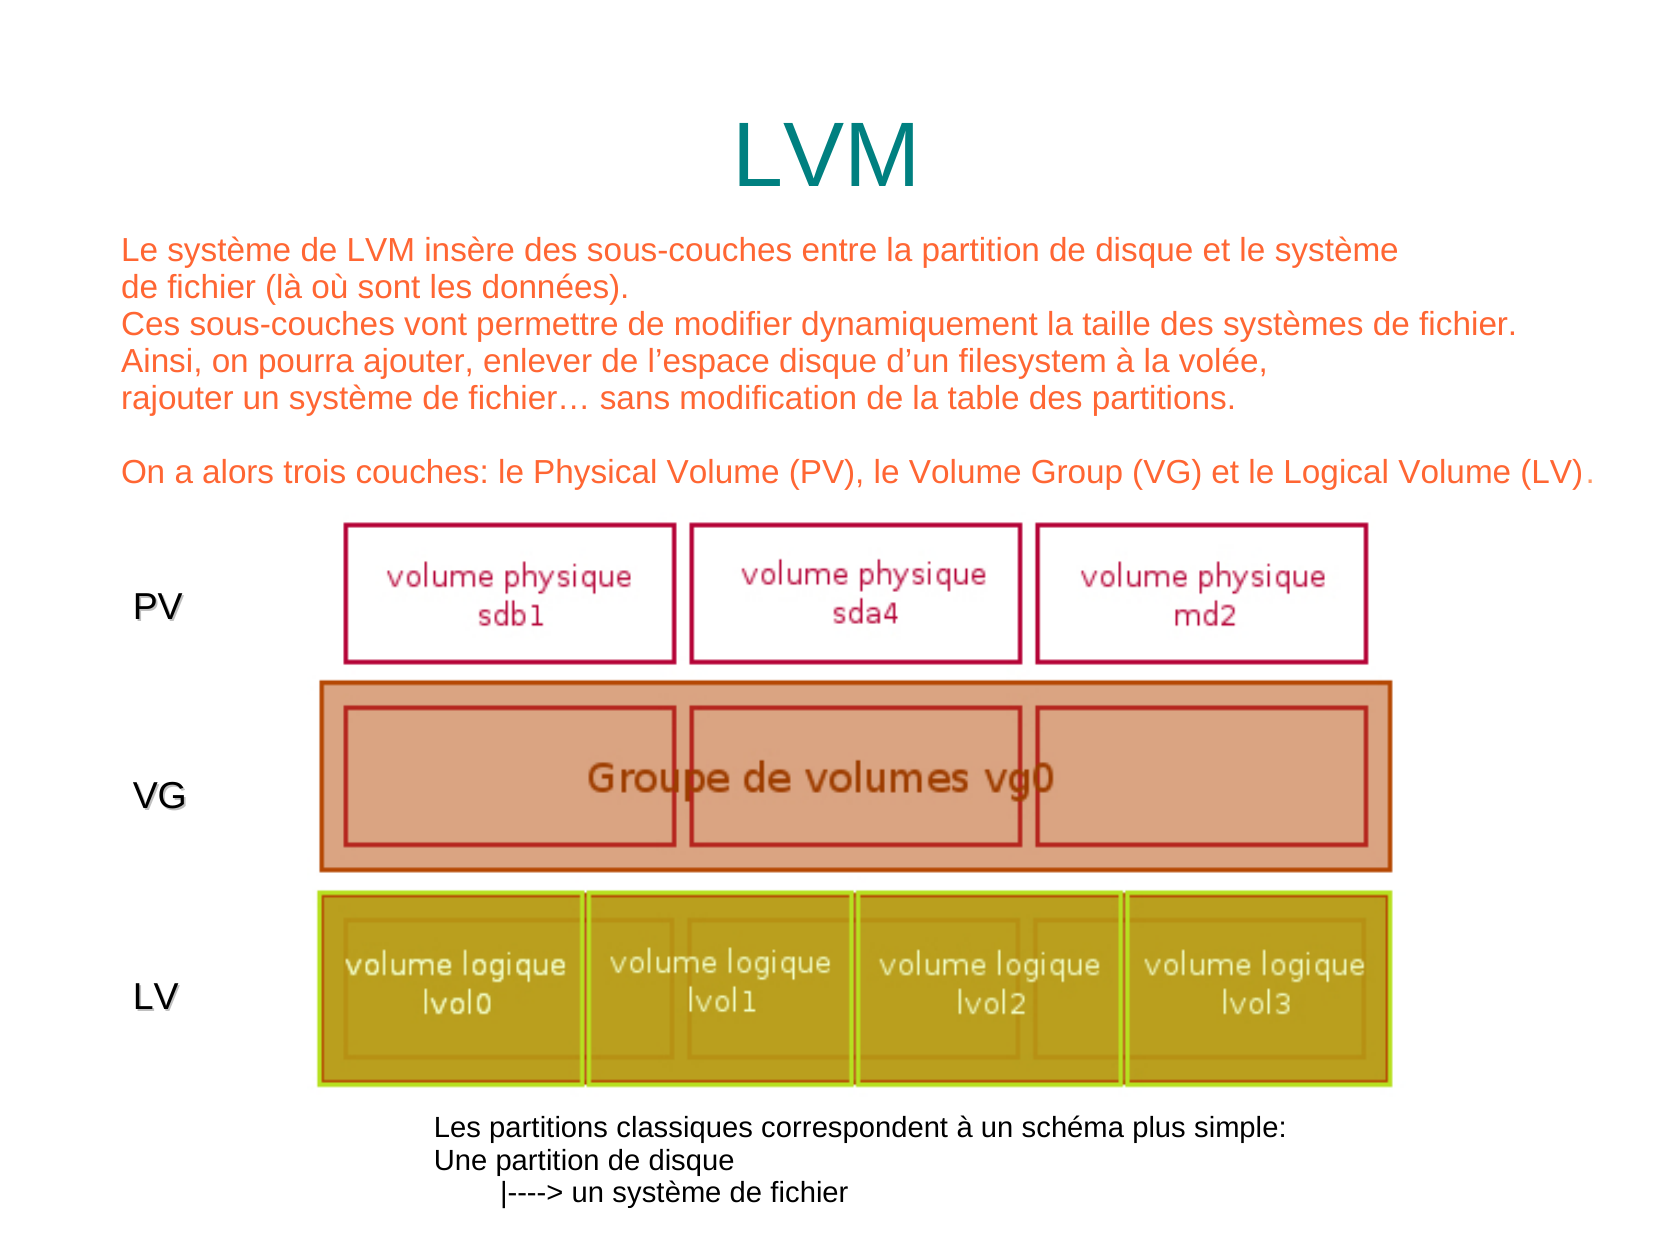

# LVM
Le système de LVM insère des sous-couches entre la partition de disque et le système
de fichier (là où sont les données).
Ces sous-couches vont permettre de modifier dynamiquement la taille des systèmes de fichier.
Ainsi, on pourra ajouter, enlever de l’espace disque d’un filesystem à la volée,
rajouter un système de fichier… sans modification de la table des partitions.
On a alors trois couches: le Physical Volume (PV), le Volume Group (VG) et le Logical Volume (LV).
PV
VG
LV
Les partitions classiques correspondent à un schéma plus simple:
Une partition de disque
 |----> un système de fichier